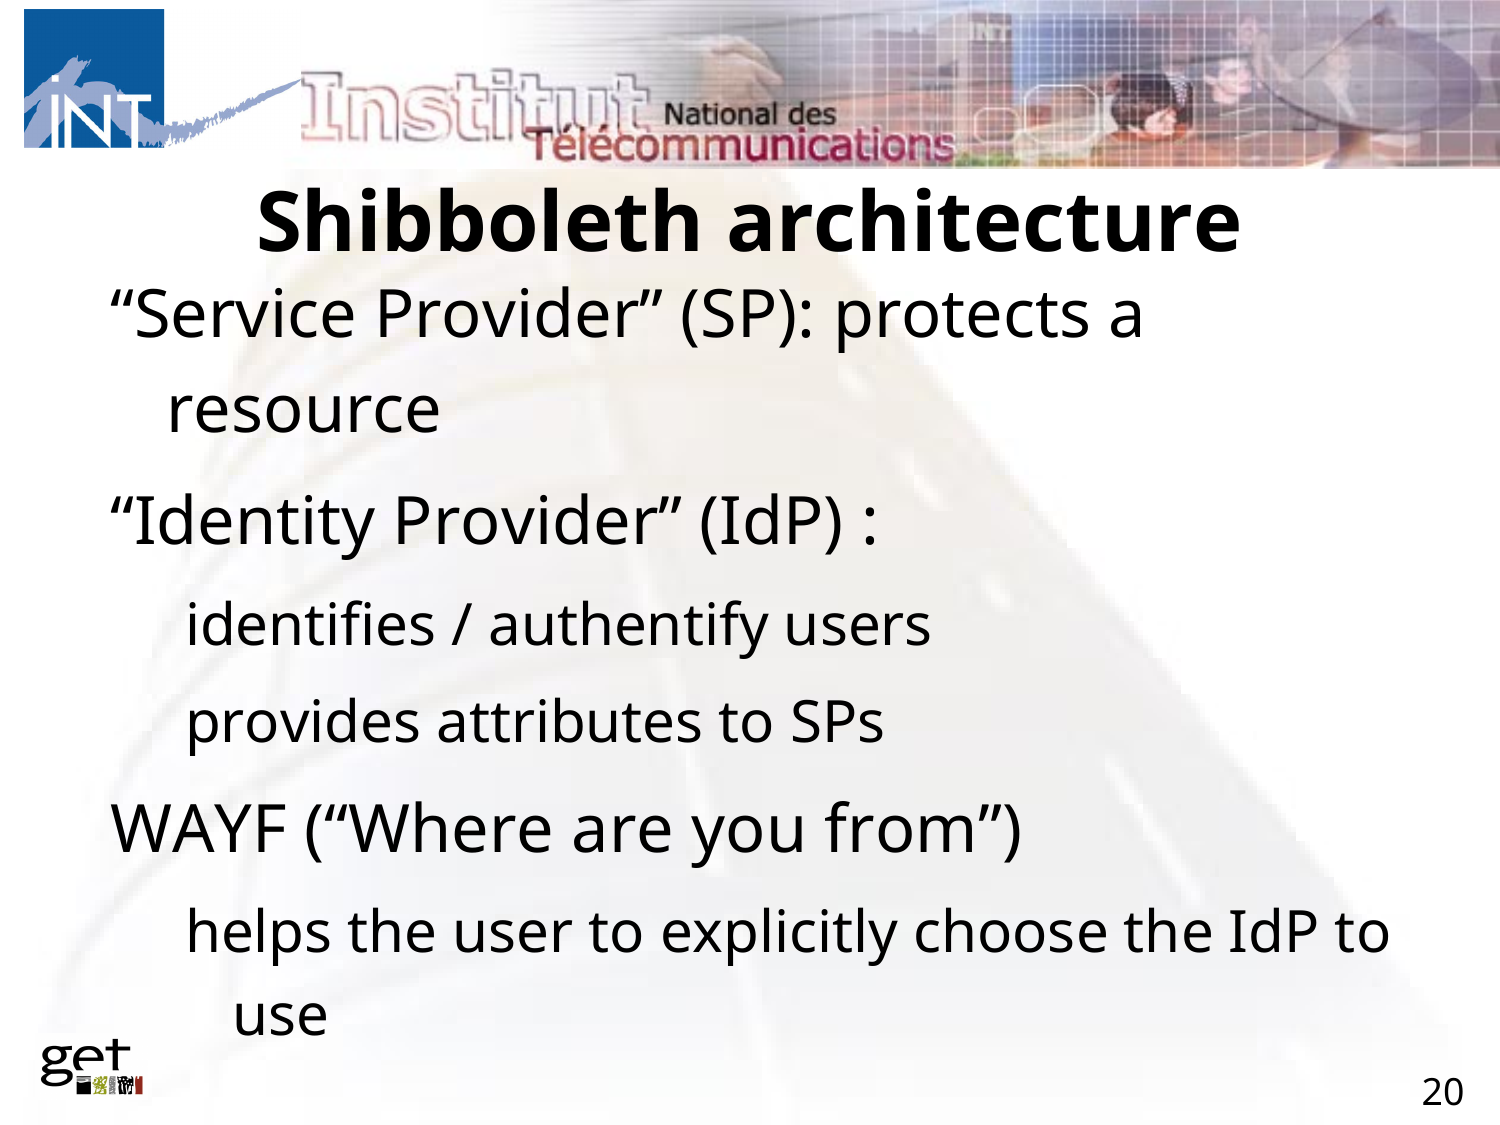

# Shibboleth architecture
“Service Provider” (SP): protects a resource
“Identity Provider” (IdP) :
identifies / authentify users
provides attributes to SPs
WAYF (“Where are you from”)
helps the user to explicitly choose the IdP to use